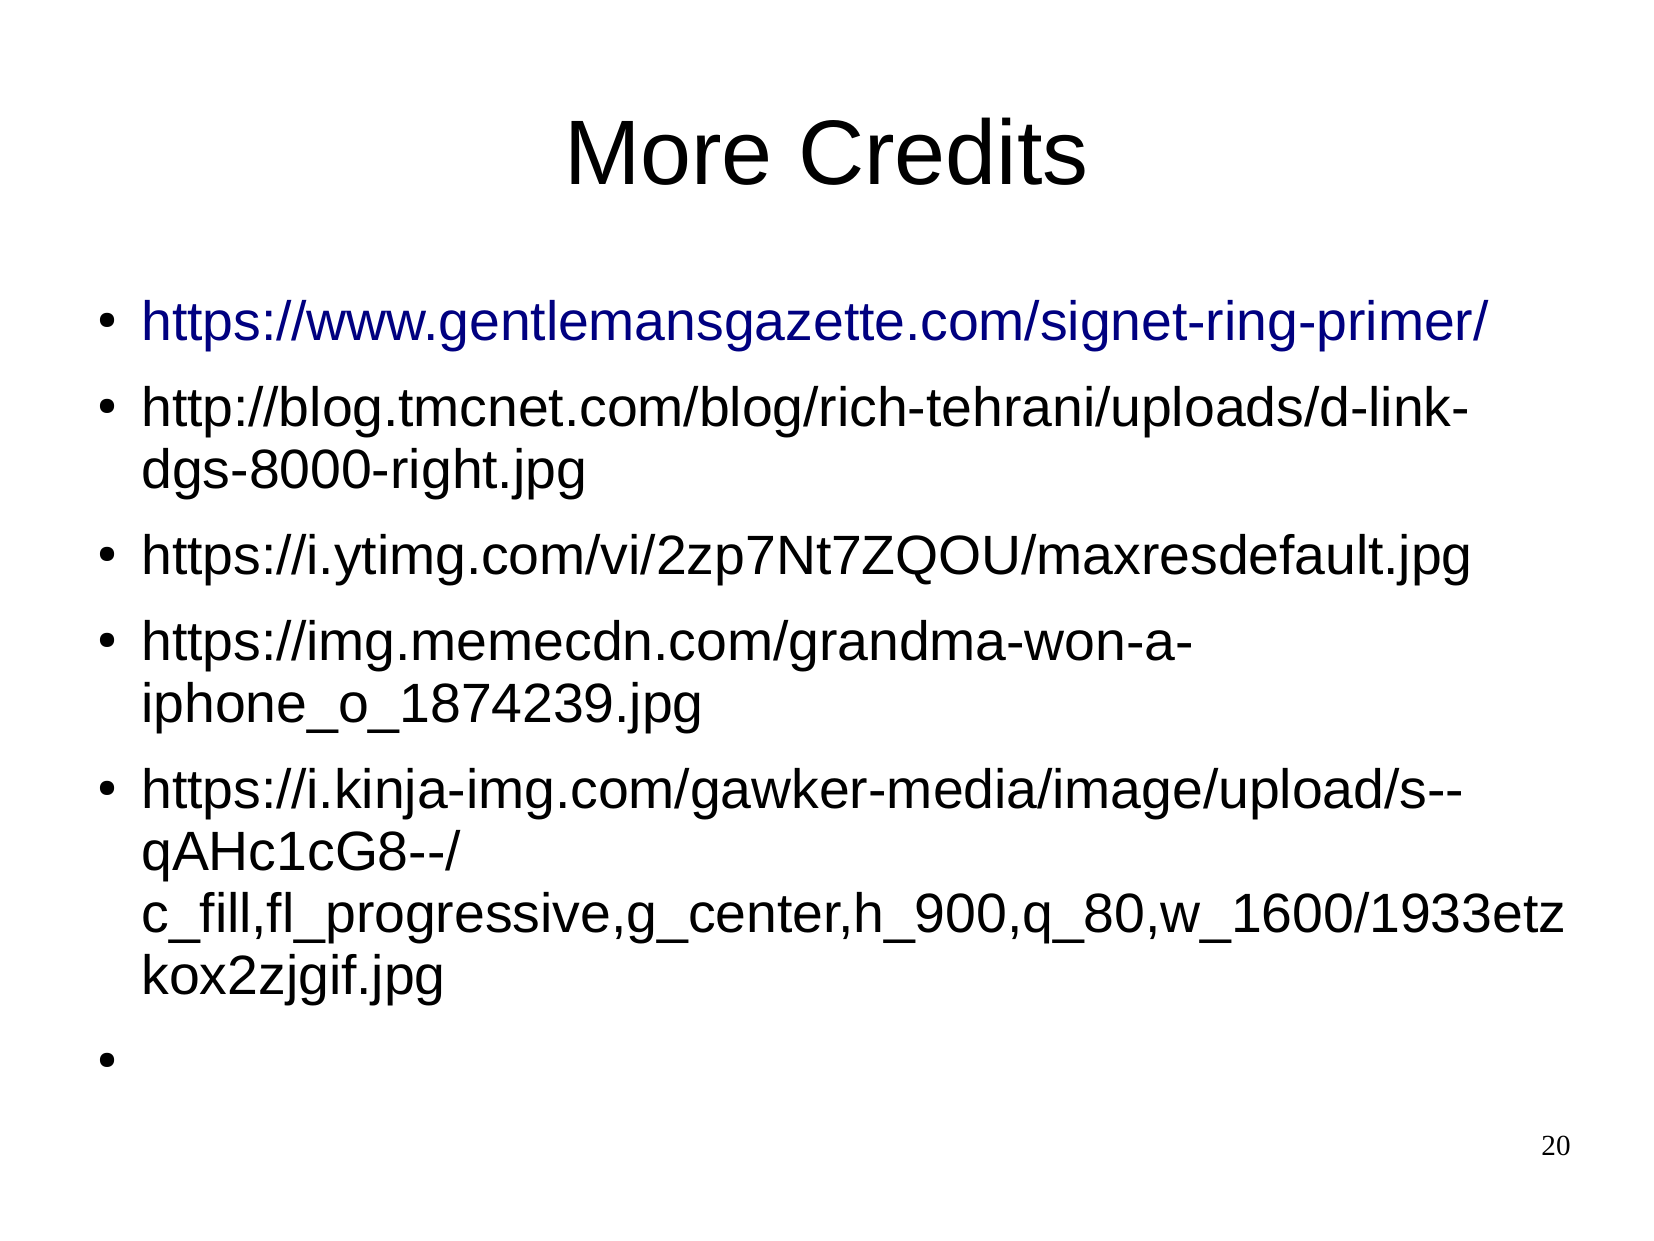

# More Credits
https://www.gentlemansgazette.com/signet-ring-primer/
http://blog.tmcnet.com/blog/rich-tehrani/uploads/d-link-dgs-8000-right.jpg
https://i.ytimg.com/vi/2zp7Nt7ZQOU/maxresdefault.jpg
https://img.memecdn.com/grandma-won-a-iphone_o_1874239.jpg
https://i.kinja-img.com/gawker-media/image/upload/s--qAHc1cG8--/c_fill,fl_progressive,g_center,h_900,q_80,w_1600/1933etzkox2zjgif.jpg
20